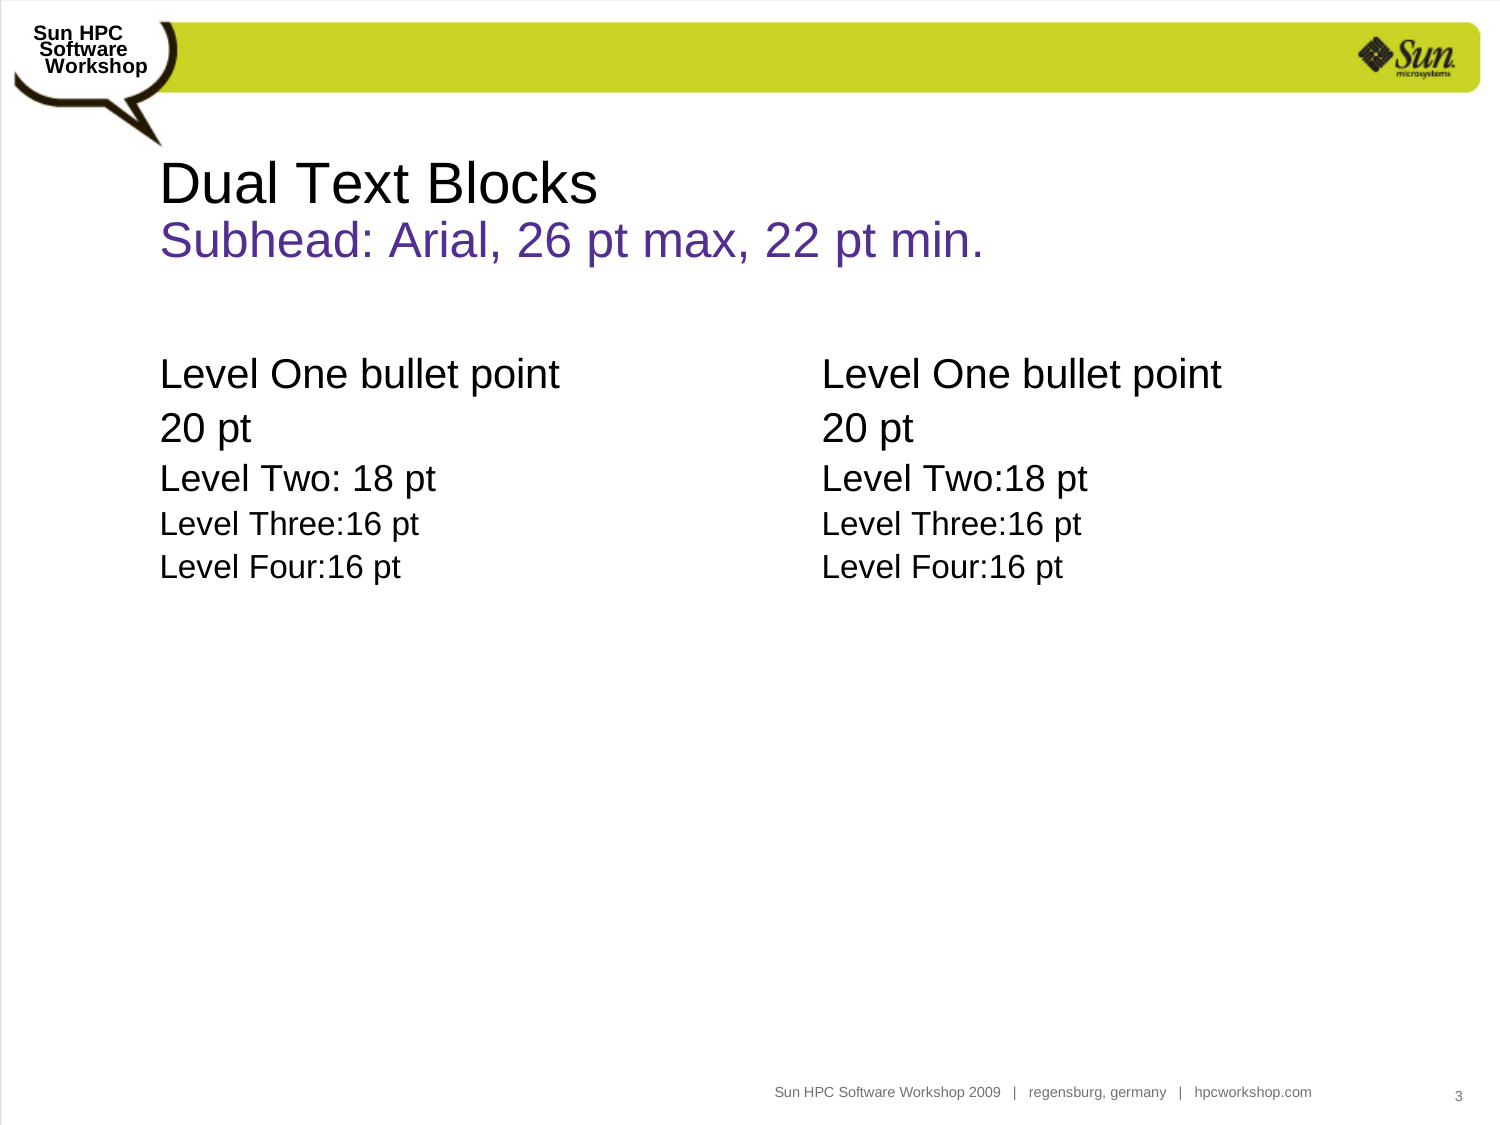

# Dual Text Blocks Subhead: Arial, 26 pt max, 22 pt min.
Level One bullet point
20 pt
Level Two: 18 pt
Level Three:16 pt
Level Four:16 pt
Level One bullet point
20 pt
Level Two:18 pt
Level Three:16 pt
Level Four:16 pt